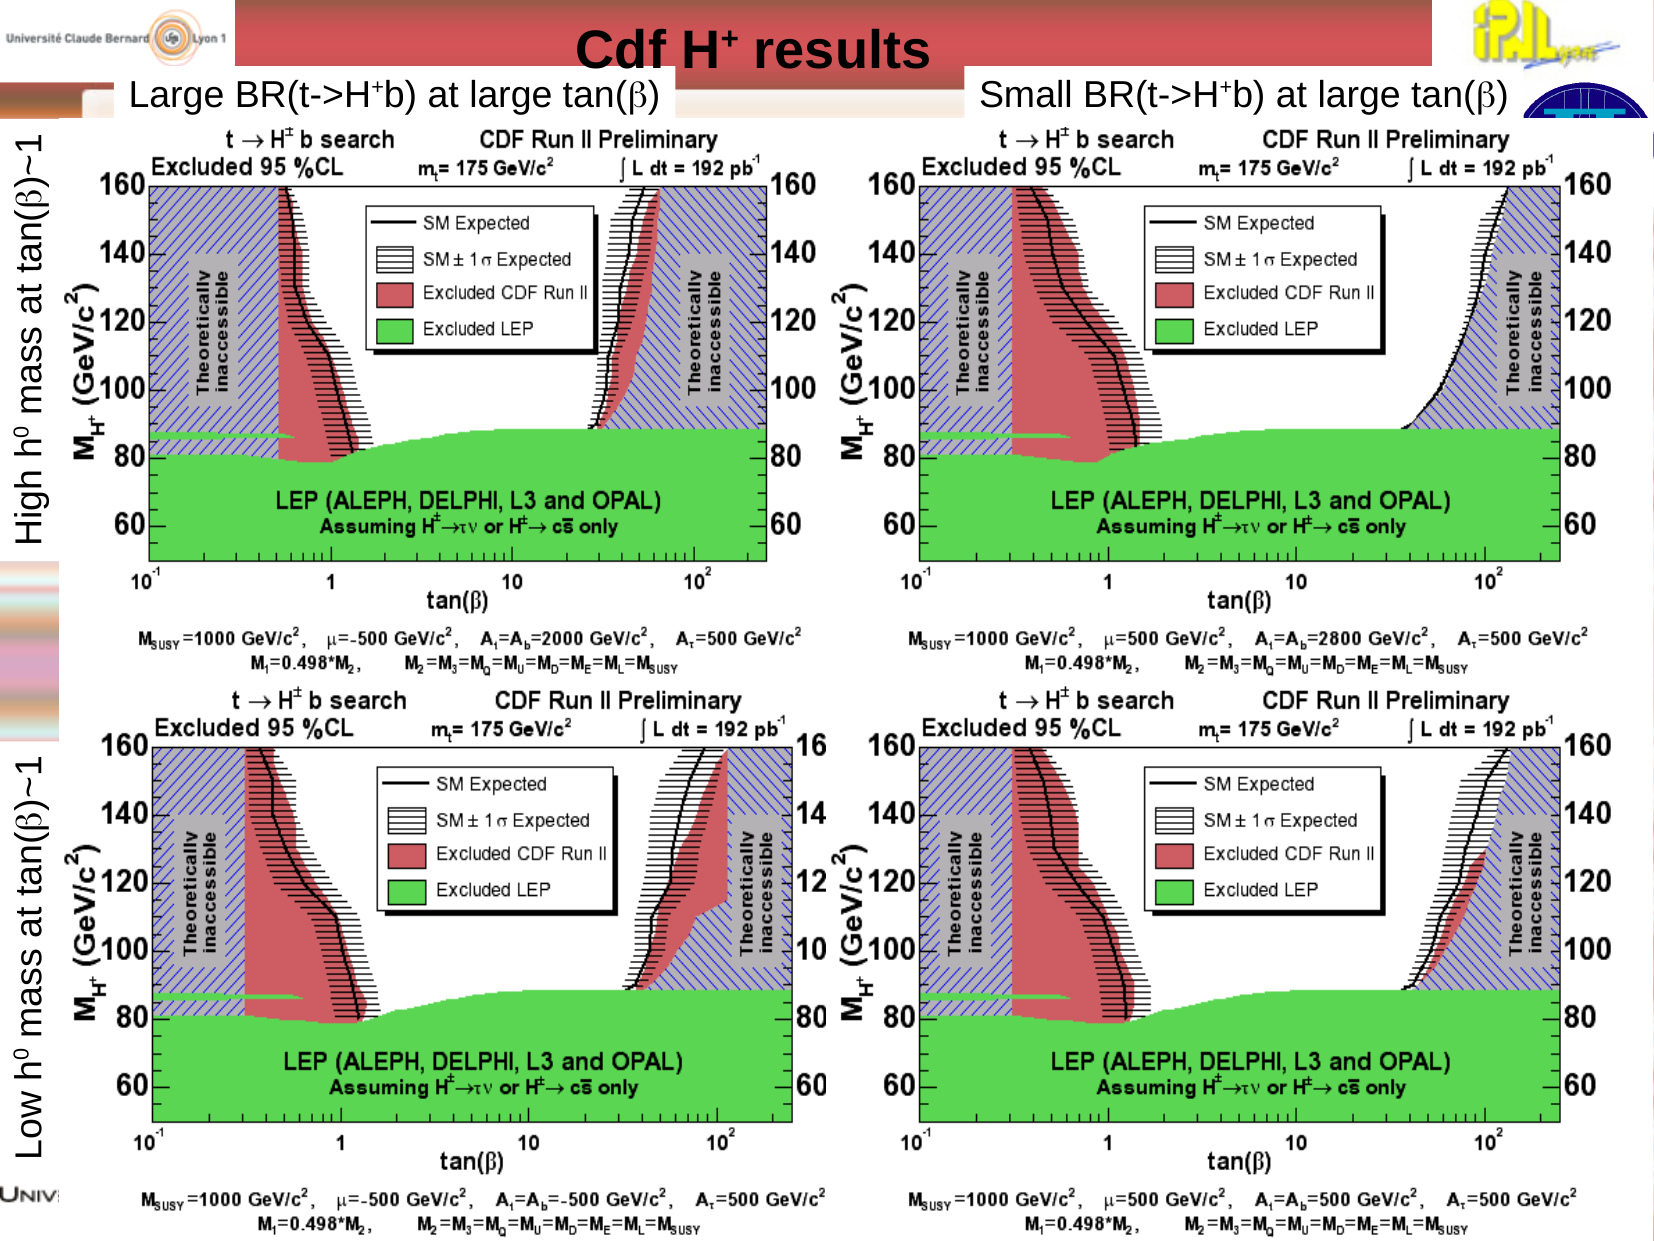

Cdf H+ results
Large BR(t->H+b) at large tan(b)
Small BR(t->H+b) at large tan(b)
High h0 mass at tan(b)~1
Low h0 mass at tan(b)~1